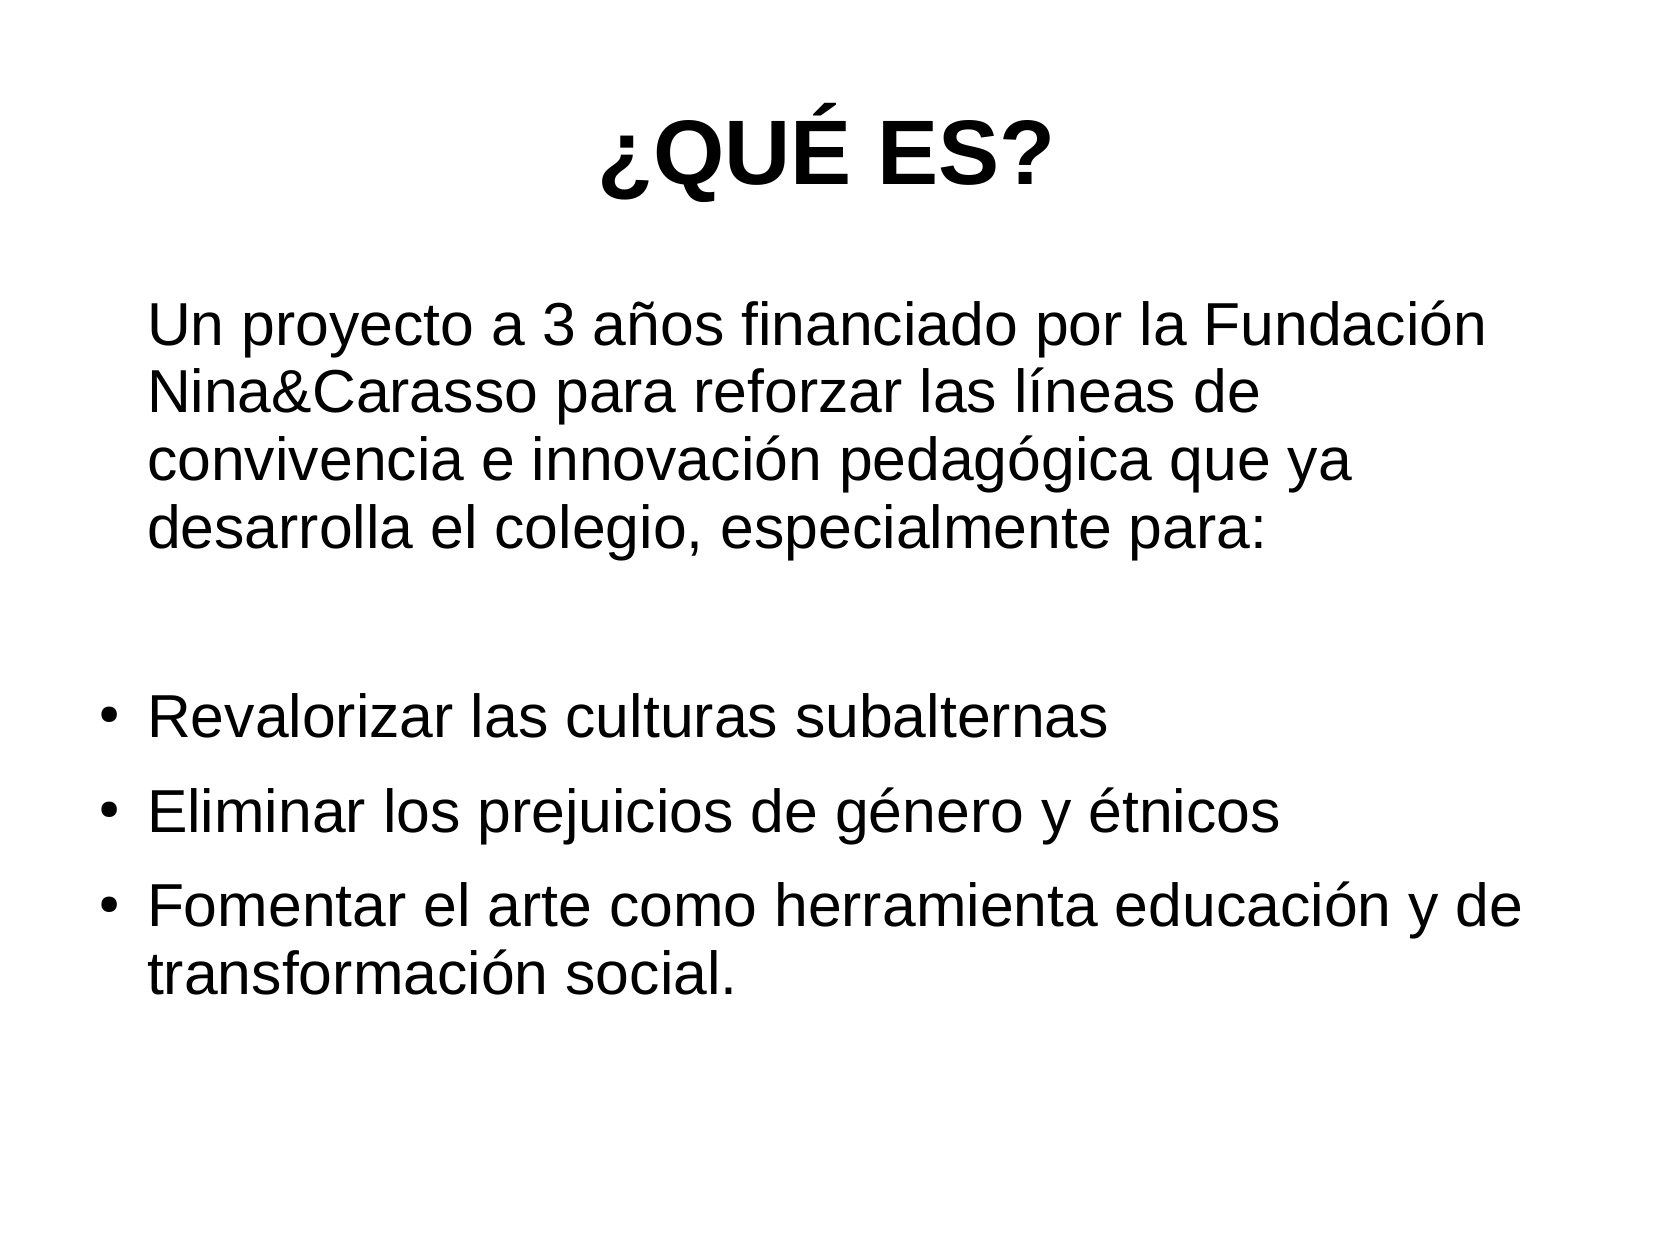

# ¿QUÉ ES?
Un proyecto a 3 años financiado por la Fundación Nina&Carasso para reforzar las líneas de convivencia e innovación pedagógica que ya desarrolla el colegio, especialmente para:
Revalorizar las culturas subalternas
Eliminar los prejuicios de género y étnicos
Fomentar el arte como herramienta educación y de transformación social.